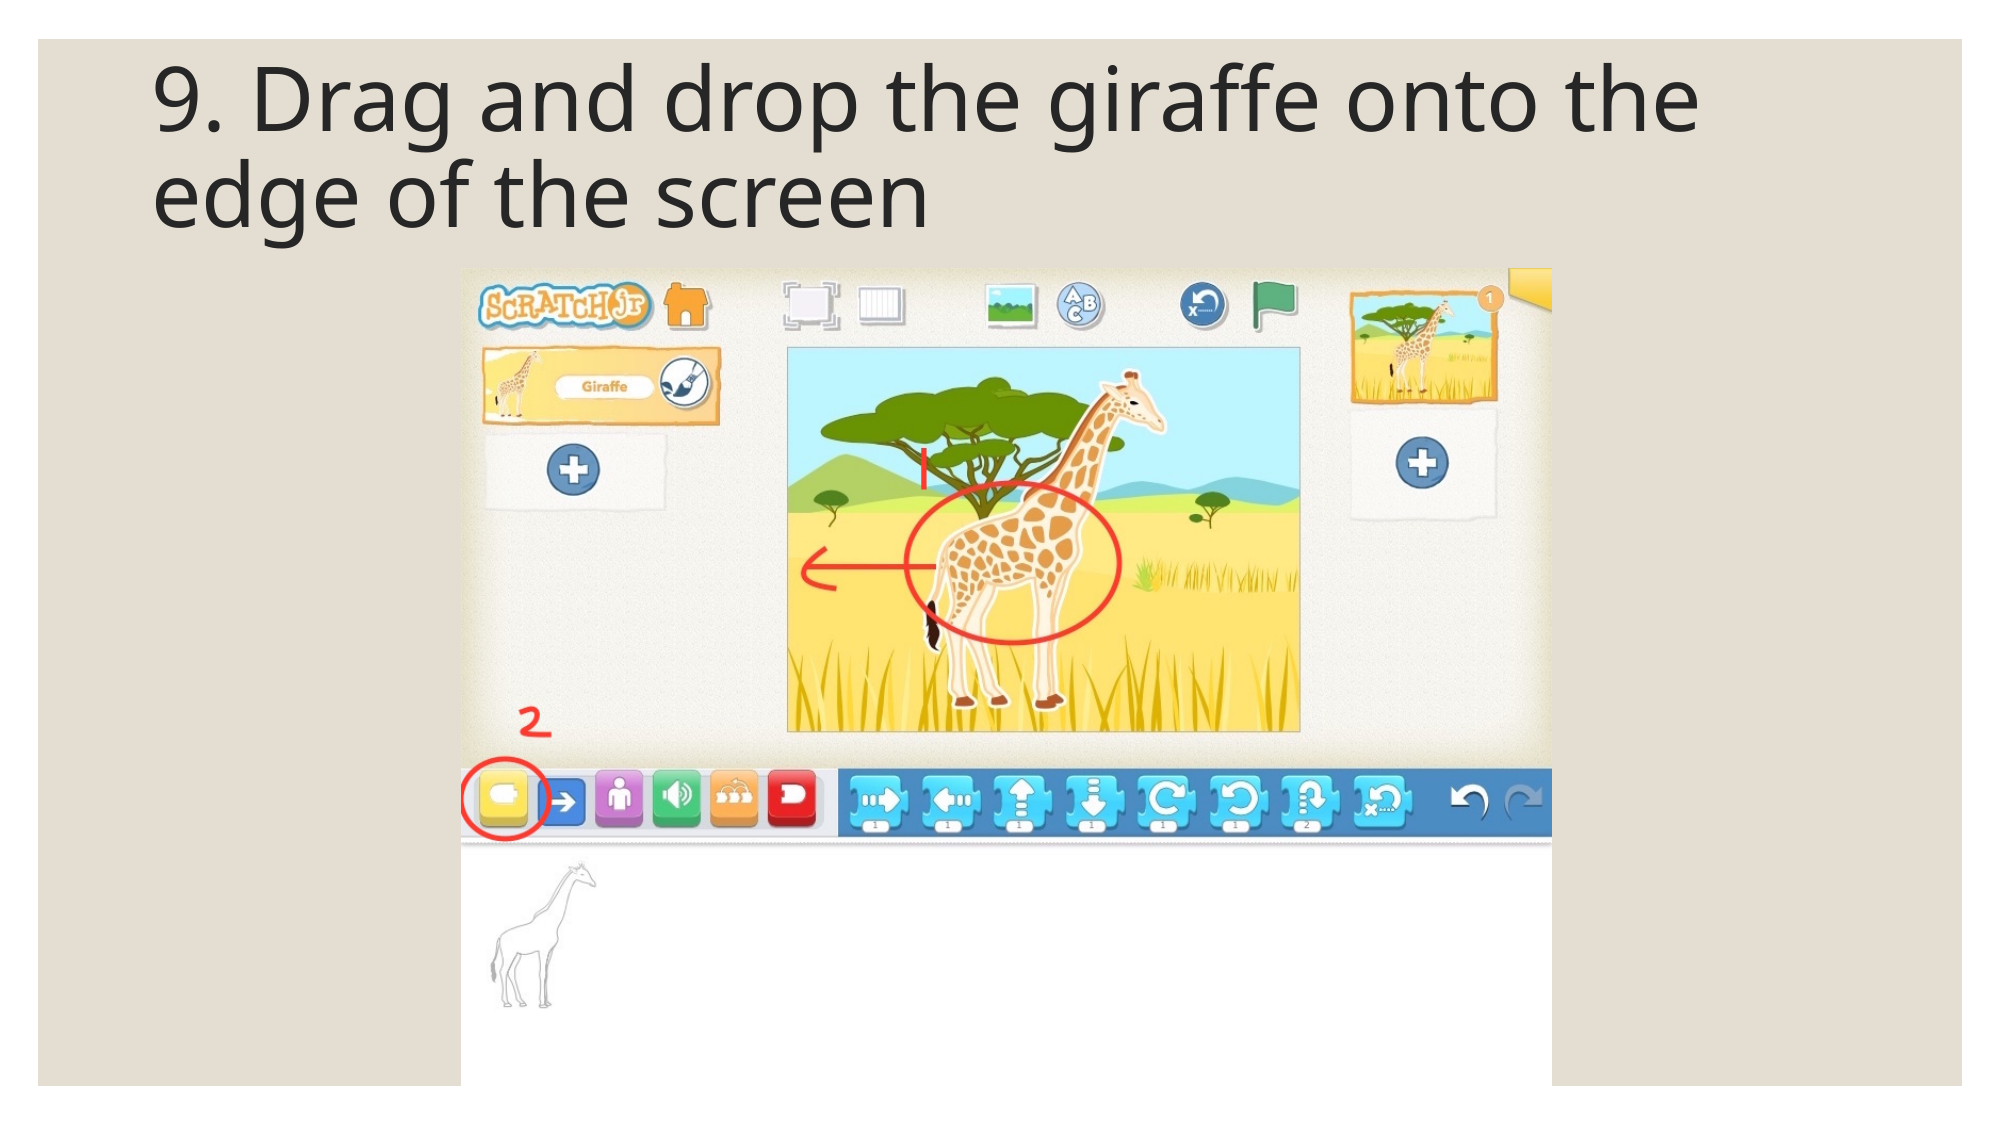

# 9. Drag and drop the giraffe onto the edge of the screen